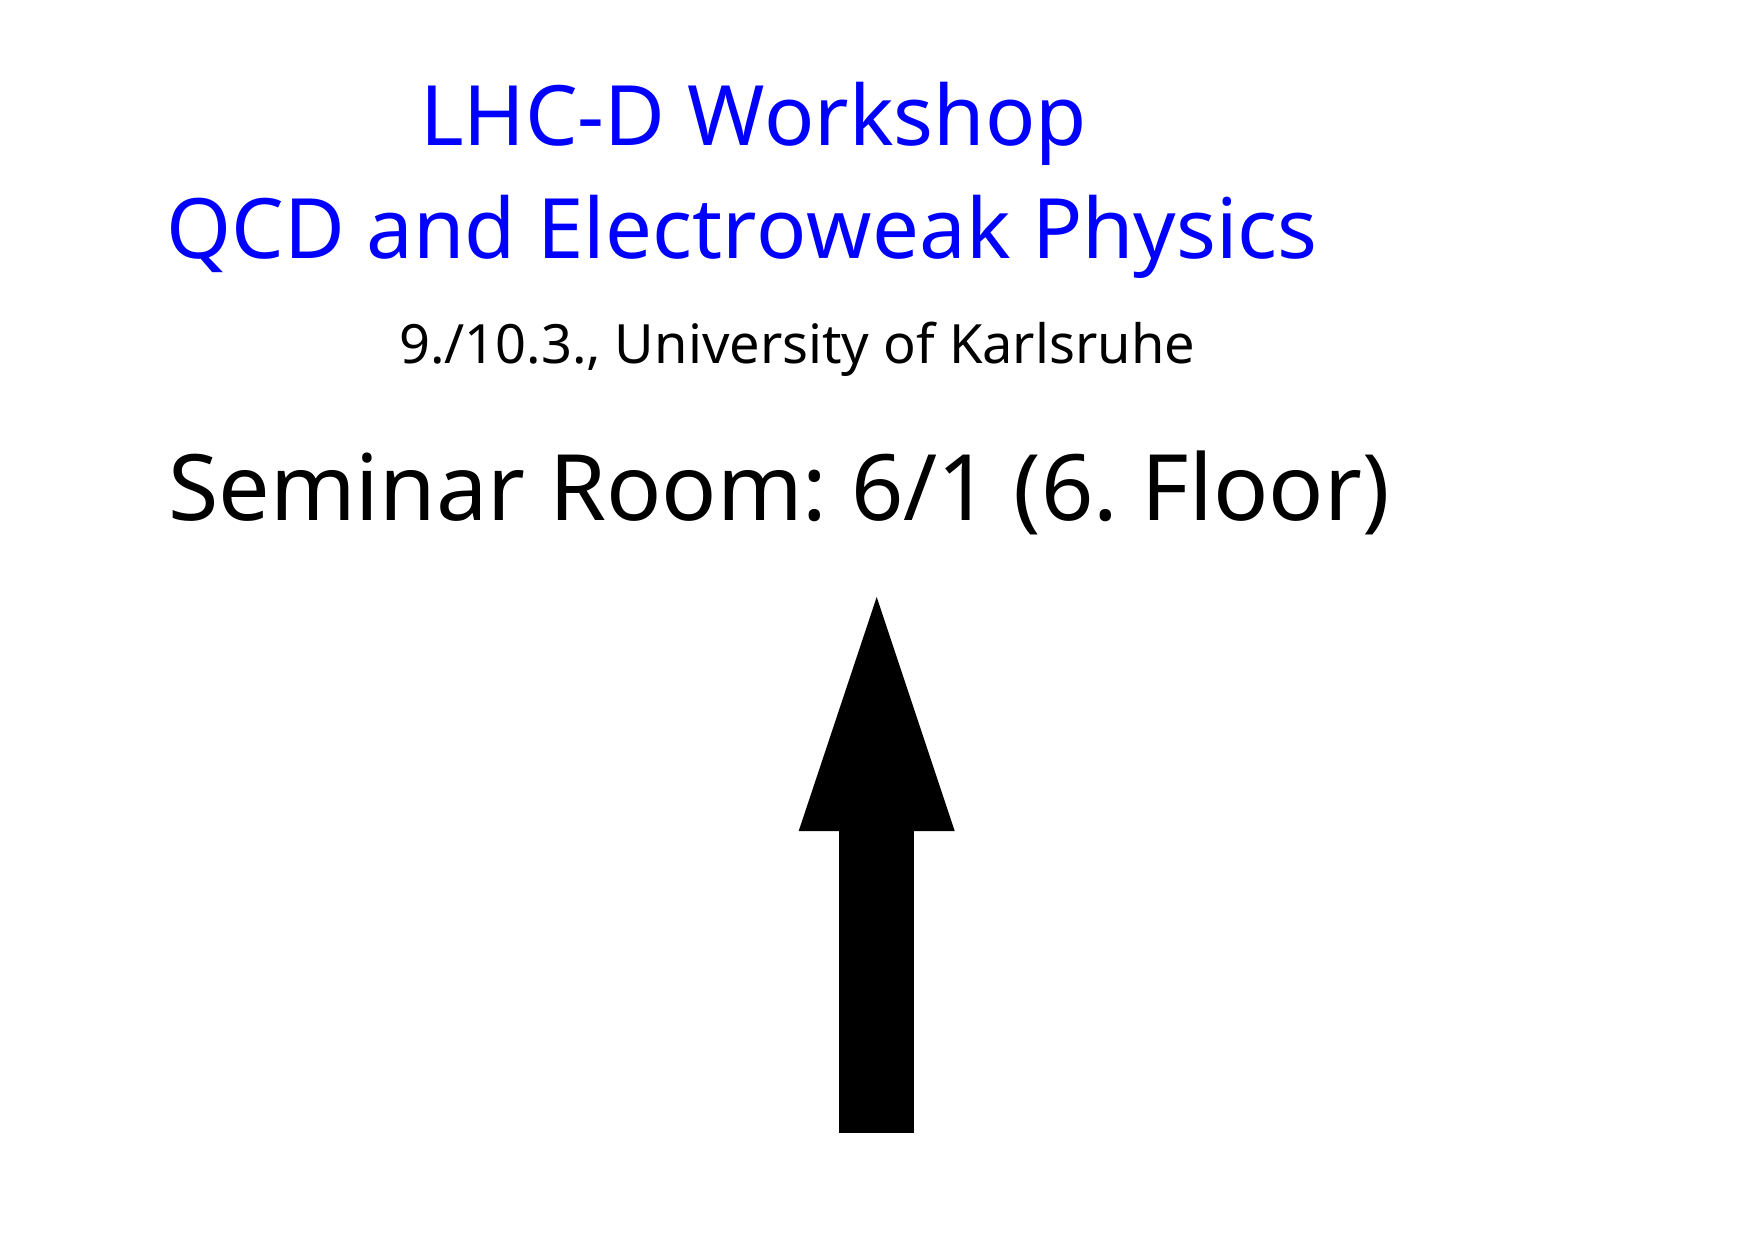

LHC-D Workshop
QCD and Electroweak Physics
9./10.3., University of Karlsruhe
Seminar Room: 6/1 (6. Floor)